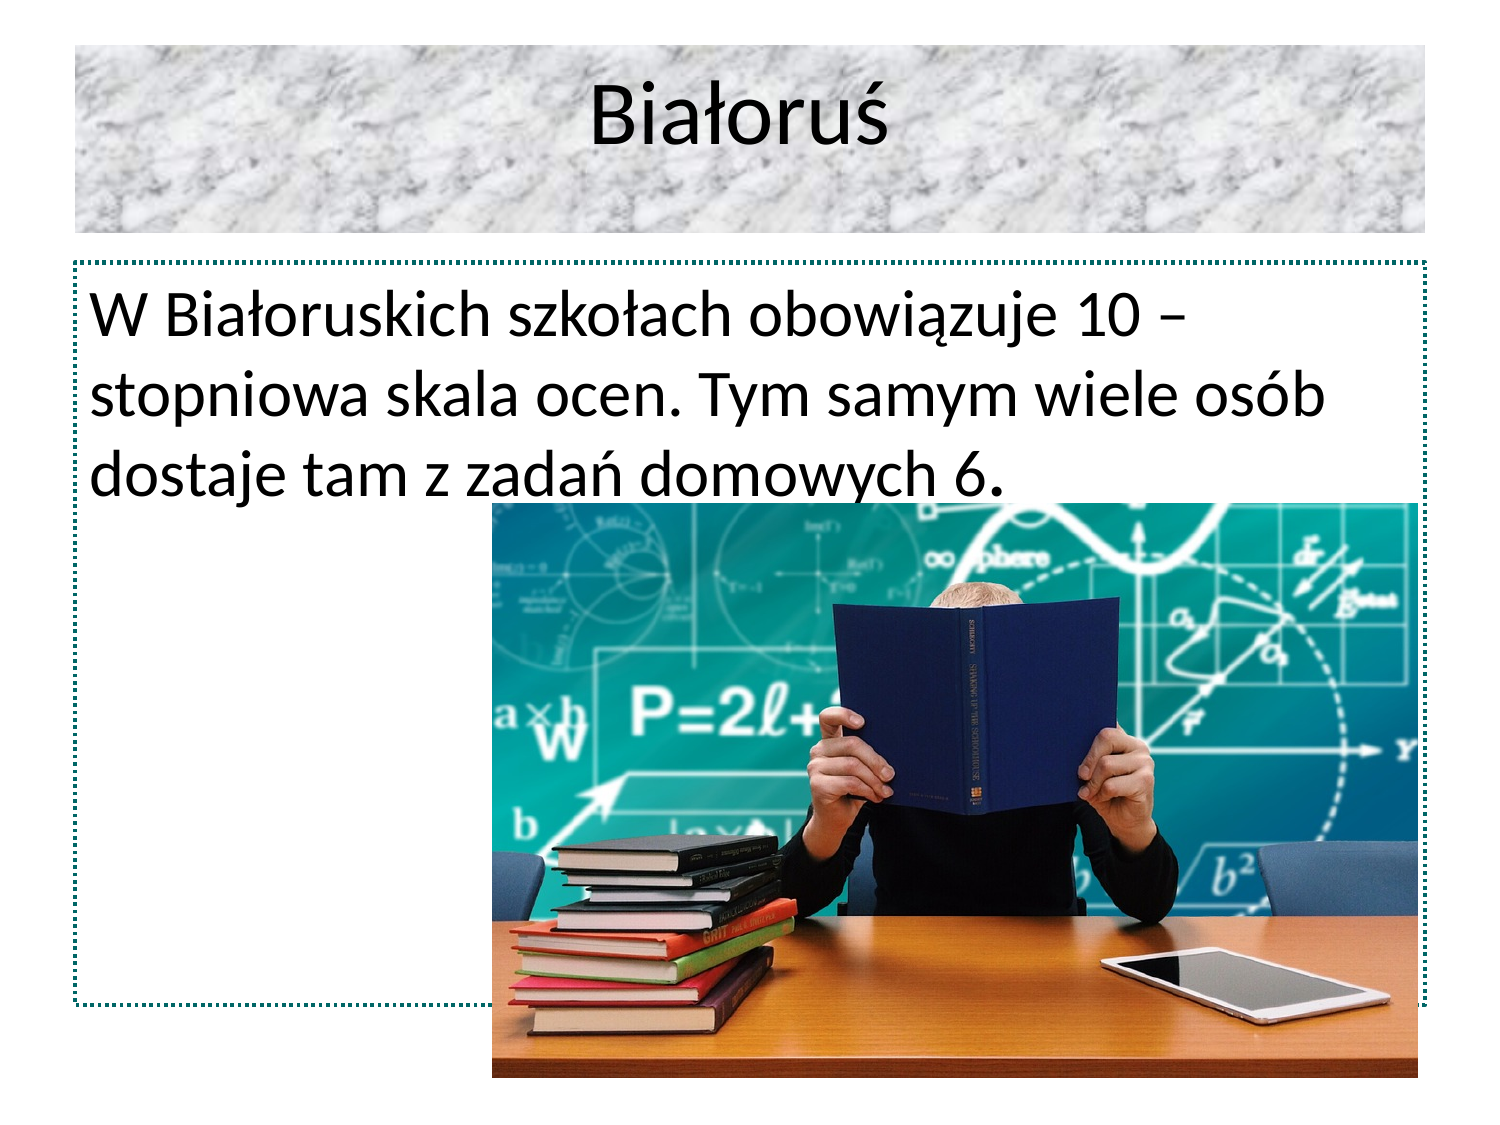

# Białoruś
W Białoruskich szkołach obowiązuje 10 – stopniowa skala ocen. Tym samym wiele osób dostaje tam z zadań domowych 6.